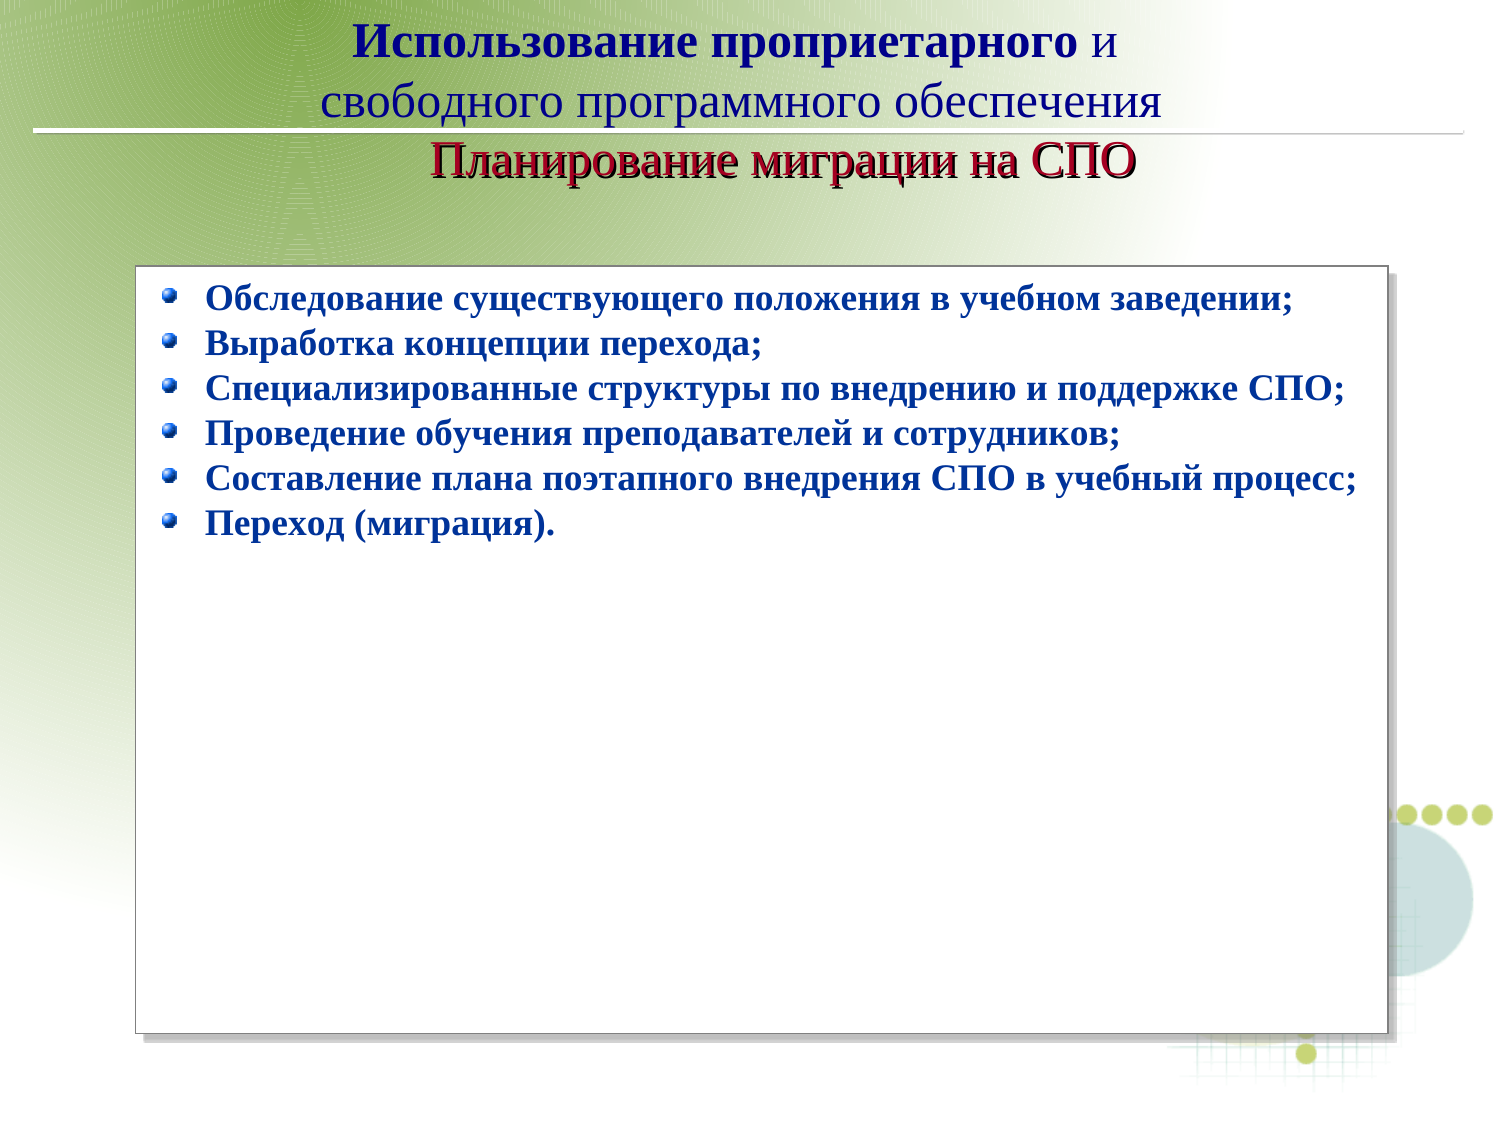

Использование проприетарного и
свободного программного обеспечения
Планирование миграции на СПО
 Обследование существующего положения в учебном заведении;
 Выработка концепции перехода;
 Специализированные структуры по внедрению и поддержке СПО;
 Проведение обучения преподавателей и сотрудников;
 Составление плана поэтапного внедрения СПО в учебный процесс;
 Переход (миграция).